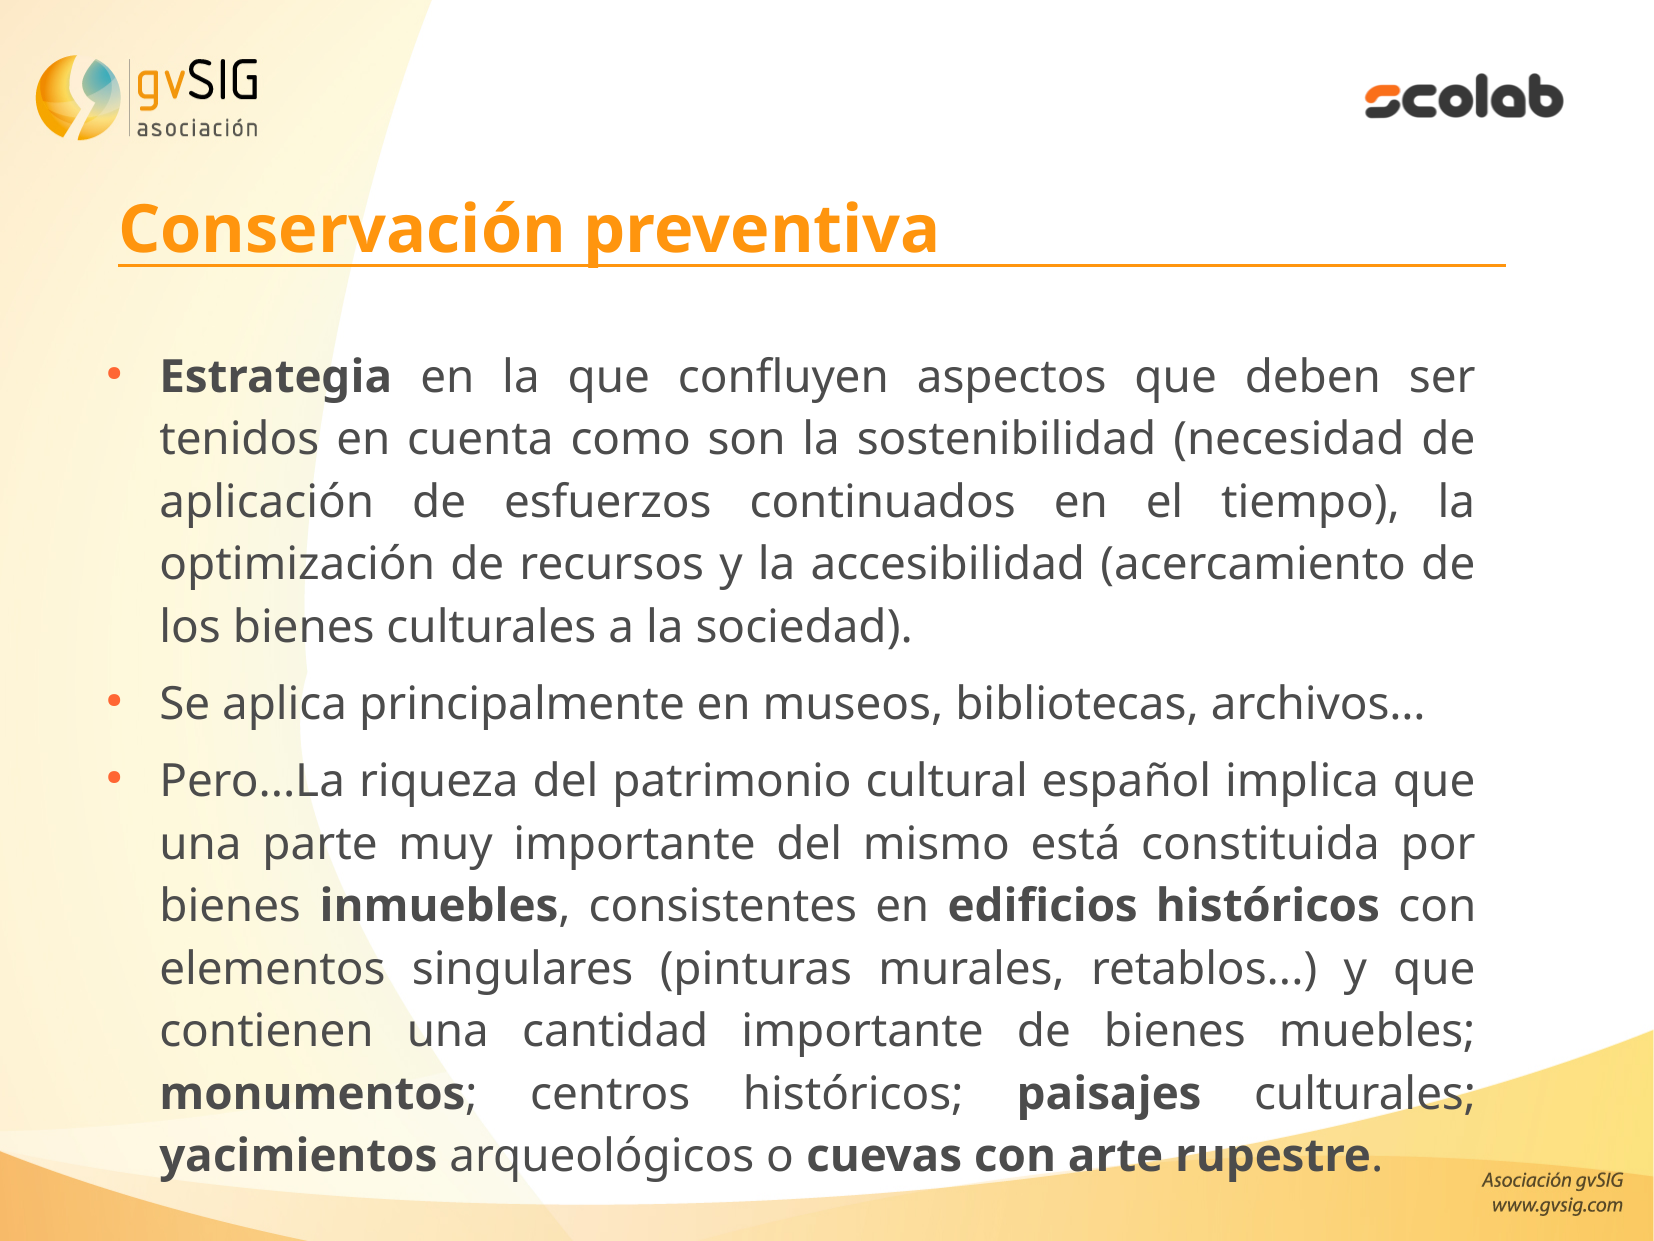

# Conservación preventiva
Estrategia en la que confluyen aspectos que deben ser tenidos en cuenta como son la sostenibilidad (necesidad de aplicación de esfuerzos continuados en el tiempo), la optimización de recursos y la accesibilidad (acercamiento de los bienes culturales a la sociedad).
Se aplica principalmente en museos, bibliotecas, archivos…
Pero...La riqueza del patrimonio cultural español implica que una parte muy importante del mismo está constituida por bienes inmuebles, consistentes en edificios históricos con elementos singulares (pinturas murales, retablos...) y que contienen una cantidad importante de bienes muebles; monumentos; centros históricos; paisajes culturales; yacimientos arqueológicos o cuevas con arte rupestre.